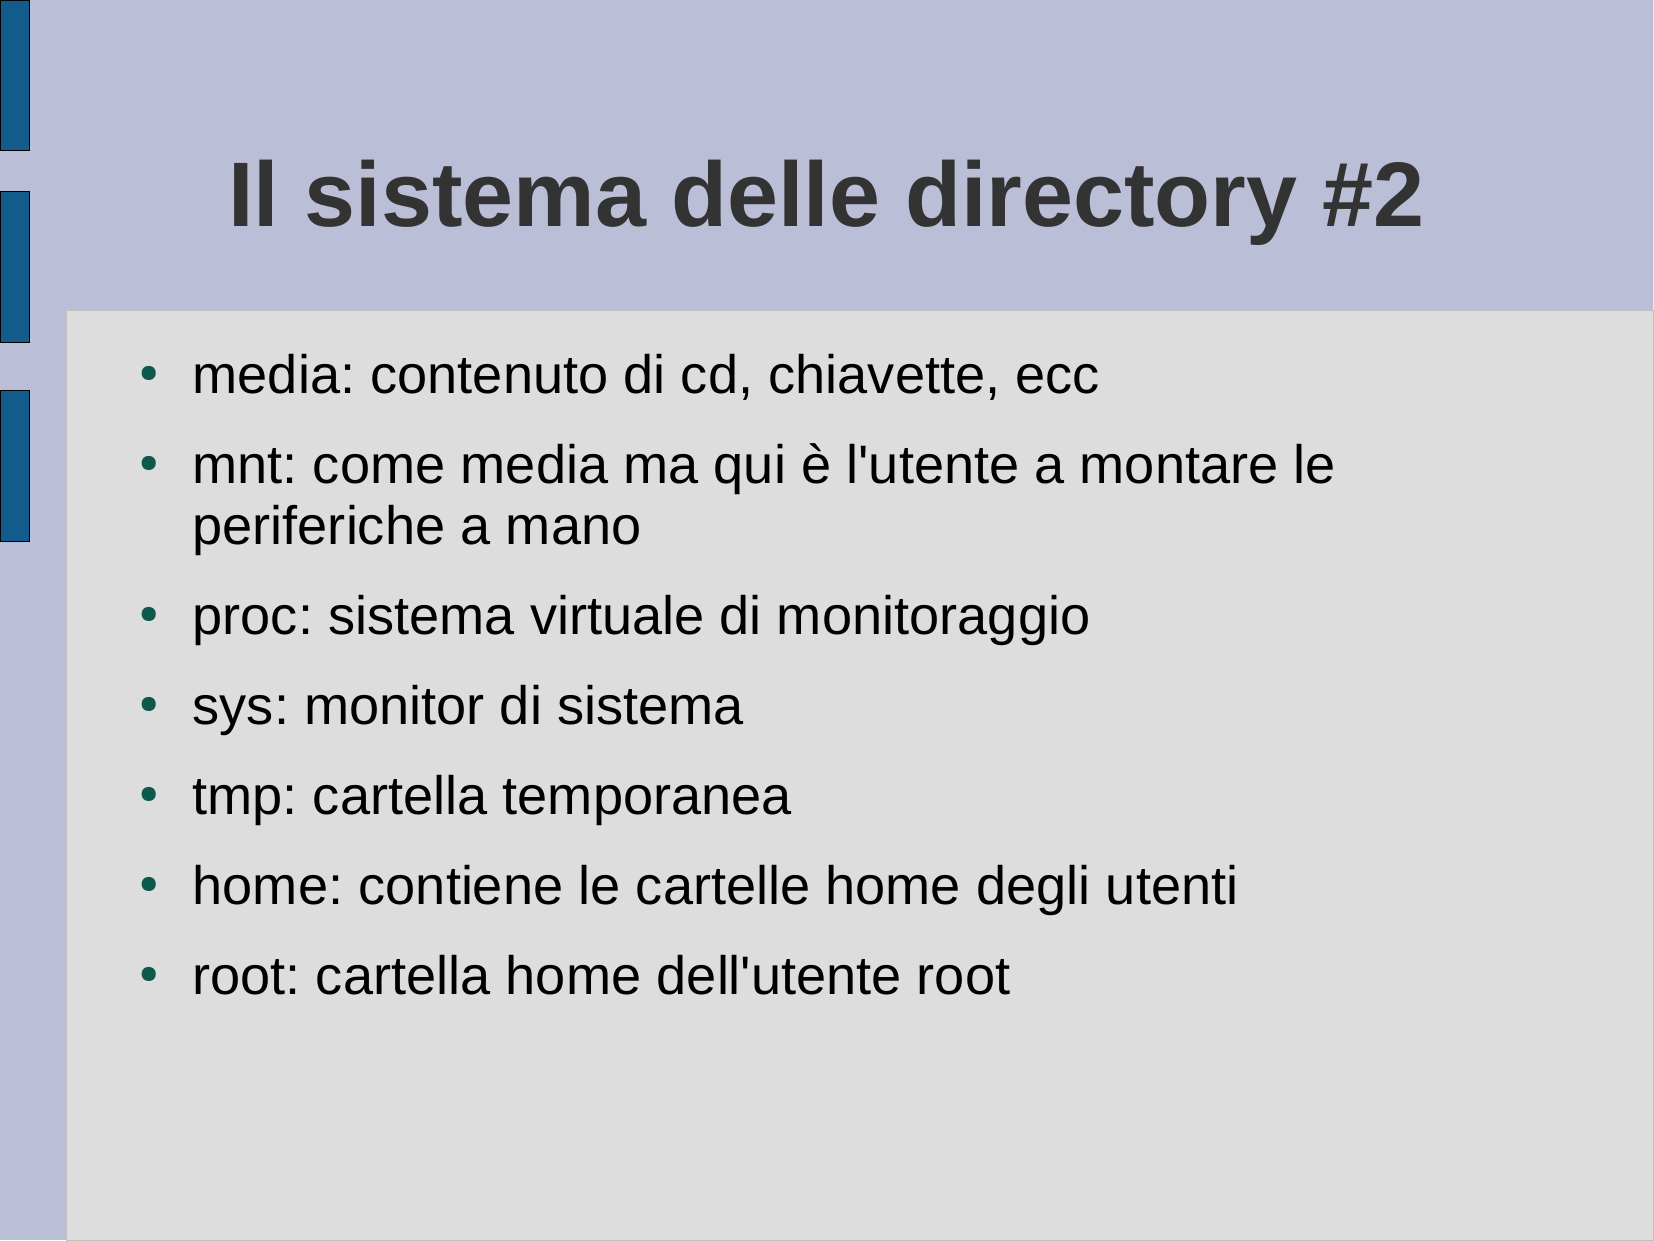

# Il sistema delle directory #2
media: contenuto di cd, chiavette, ecc
mnt: come media ma qui è l'utente a montare le periferiche a mano
proc: sistema virtuale di monitoraggio
sys: monitor di sistema
tmp: cartella temporanea
home: contiene le cartelle home degli utenti
root: cartella home dell'utente root